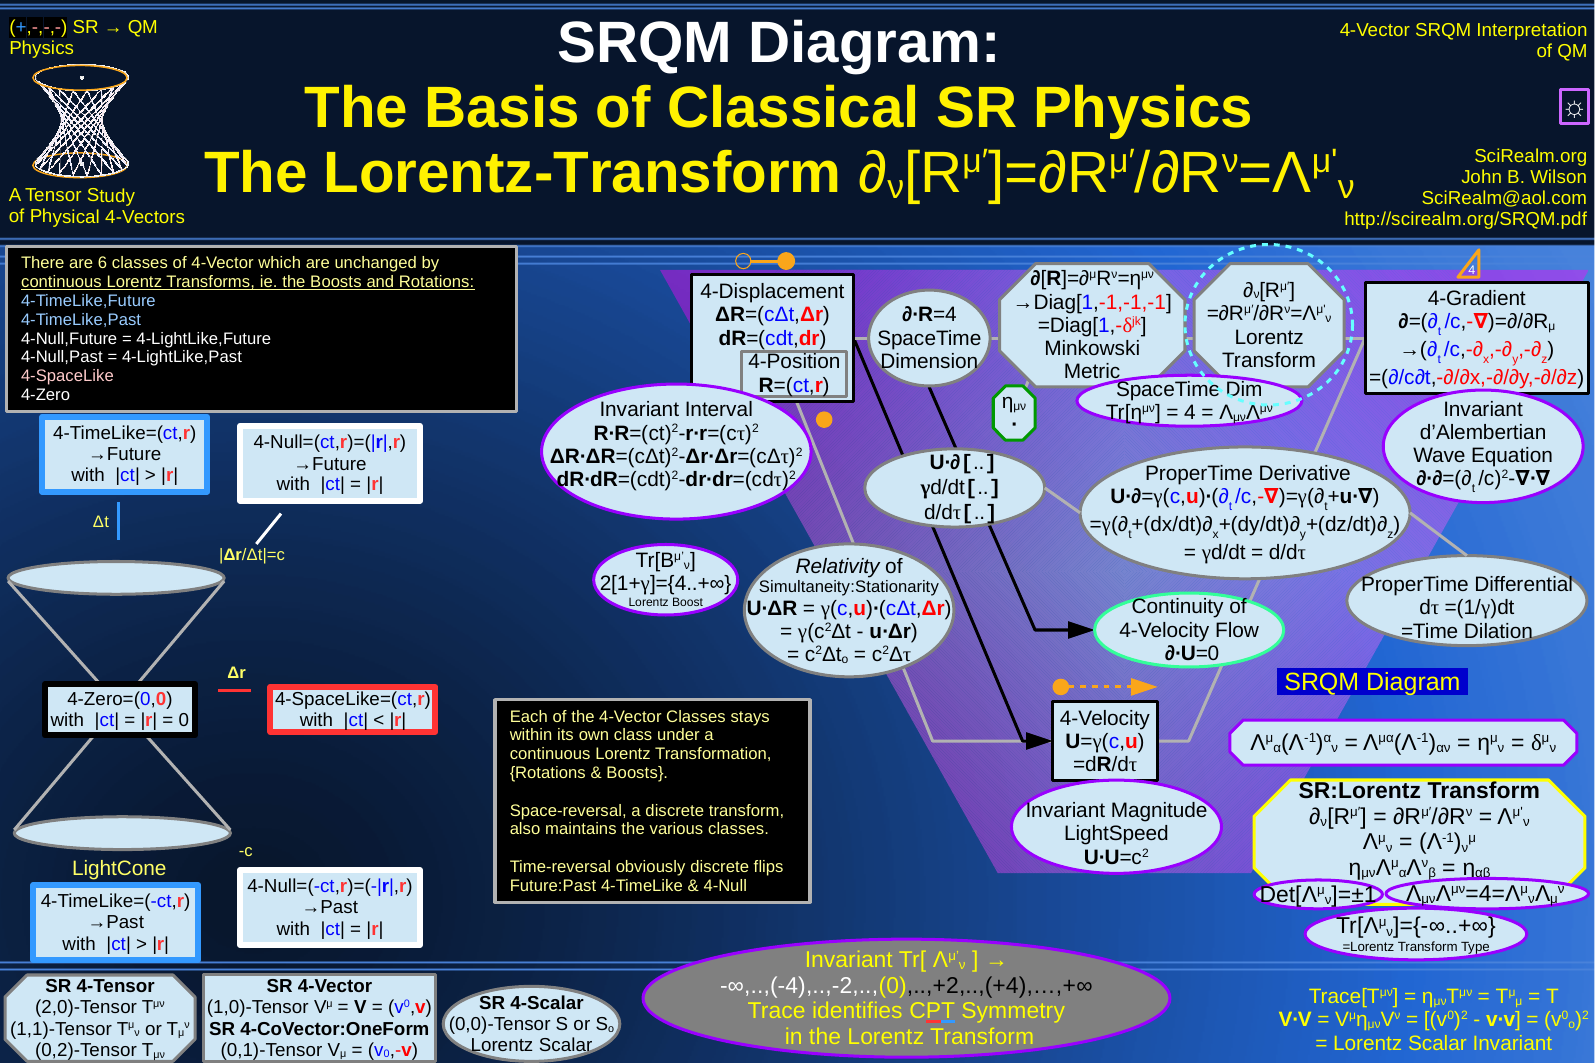

# SRQM Diagram: The Basis of Classical SR Physics The Lorentz-Transform ∂ν[Rμ′]=∂Rμ′/∂Rν=Λμ'ν
(+,-,-,-) SR → QM
Physics
A Tensor Study
of Physical 4-Vectors
4-Vector SRQM Interpretation
of QM
SciRealm.org
John B. Wilson
SciRealm@aol.com
http://scirealm.org/SRQM.pdf
☼
There are 6 classes of 4-Vector which are unchanged by continuous Lorentz Transforms, ie. the Boosts and Rotations:
4-TimeLike,Future
4-TimeLike,Past
4-Null,Future = 4-LightLike,Future
4-Null,Past = 4-LightLike,Past
4-SpaceLike
4-Zero
4
∂[R]=∂μRν=ημν
→Diag[1,-1,-1,-1]
=Diag[1,-δjk]
Minkowski
Metric
∂ν[Rμ′]
=∂Rμ′/∂Rν=Λμ'ν
Lorentz
Transform
4-Displacement
ΔR=(cΔt,Δr)
dR=(cdt,dr)
4-Gradient
∂=(∂t /c,-∇)=∂/∂Rμ
→(∂t /c,-∂x,-∂y,-∂z)
=(∂/c∂t,-∂/∂x,-∂/∂y,-∂/∂z)
∂∙R=4
SpaceTime
Dimension
4-Position
R=(ct,r)
SpaceTime Dim
Tr[ημν] = 4 = ΛμνΛμν
Invariant Interval
R∙R=(ct)2-r∙r=(cτ)2
ΔR∙ΔR=(cΔt)2-Δr∙Δr=(cΔτ)2
dR∙dR=(cdt)2-dr∙dr=(cdτ)2
 ημν
∙
Invariant
d’Alembertian
Wave Equation
∂∙∂=(∂t /c)2-∇∙∇
 ProperTime Derivative
U∙∂=γ(c,u)∙(∂t /c,-∇)=γ(∂t+u∙∇)
=γ(∂t+(dx/dt)∂x+(dy/dt)∂y+(dz/dt)∂z)
= γd/dt = d/dτ
 U∙∂[..]
 γd/dt[..]
 d/dτ[..]
Relativity of
Simultaneity:Stationarity
U∙ΔR = γ(c,u)∙(cΔt,Δr)
= γ(c2Δt - u∙Δr)
= c2Δto = c2Δτ
ProperTime Differential
dτ =(1/γ)dt
=Time Dilation
Continuity of
4-Velocity Flow
 ∂∙U=0
4-Velocity
U=γ(c,u)
=dR/dτ
Invariant Magnitude
LightSpeed
U∙U=c2
4-TimeLike=(ct,r)
→Future
with |ct| > |r|
4-Null=(ct,r)=(|r|,r)
→Future
with |ct| = |r|
Δt
|Δr/Δt|=c
Tr[Bμ’ν]
2[1+γ]={4..+∞}
Lorentz Boost
Δr
 SRQM Diagram
4-Zero=(0,0)
with |ct| = |r| = 0
4-SpaceLike=(ct,r)
with |ct| < |r|
Each of the 4-Vector Classes stays within its own class under a continuous Lorentz Transformation, {Rotations & Boosts}.
Space-reversal, a discrete transform, also maintains the various classes.
Time-reversal obviously discrete flips Future:Past 4-TimeLike & 4-Null
Λμα(Λ-1)αν = Λμα(Λ-1)αν = ημν = δμν
SR:Lorentz Transform
∂ν[Rμ′] = ∂Rμ′/∂Rν = Λμ'ν
Λμν = (Λ-1)νμ
ημνΛμαΛνβ = ηαβ
ΛμνΛμν=4=ΛμνΛμν
Det[Λμν]=±1
-c
LightCone
4-Null=(-ct,r)=(-|r|,r)
→Past
with |ct| = |r|
4-TimeLike=(-ct,r)
→Past
with |ct| > |r|
Tr[Λμν]={-∞..+∞}
=Lorentz Transform Type
Invariant Tr[ Λμ’ν ] →
-∞,..,(-4),..,-2,..,(0),..,+2,..,(+4),…,+∞
Trace identifies CPT Symmetry
 in the Lorentz Transform
SR 4-Tensor
(2,0)-Tensor Tμν
(1,1)-Tensor Tμν or Tμν
(0,2)-Tensor Tμν
SR 4-Vector
(1,0)-Tensor Vμ = V = (v0,v)
SR 4-CoVector:OneForm
(0,1)-Tensor Vμ = (v0,-v)
Trace[Tμν] = ημνTμν = Tμμ = T
V∙V = VμημνVν = [(v0)2 - v∙v] = (v0o)2
= Lorentz Scalar Invariant
SR 4-Scalar
(0,0)-Tensor S or So
Lorentz Scalar